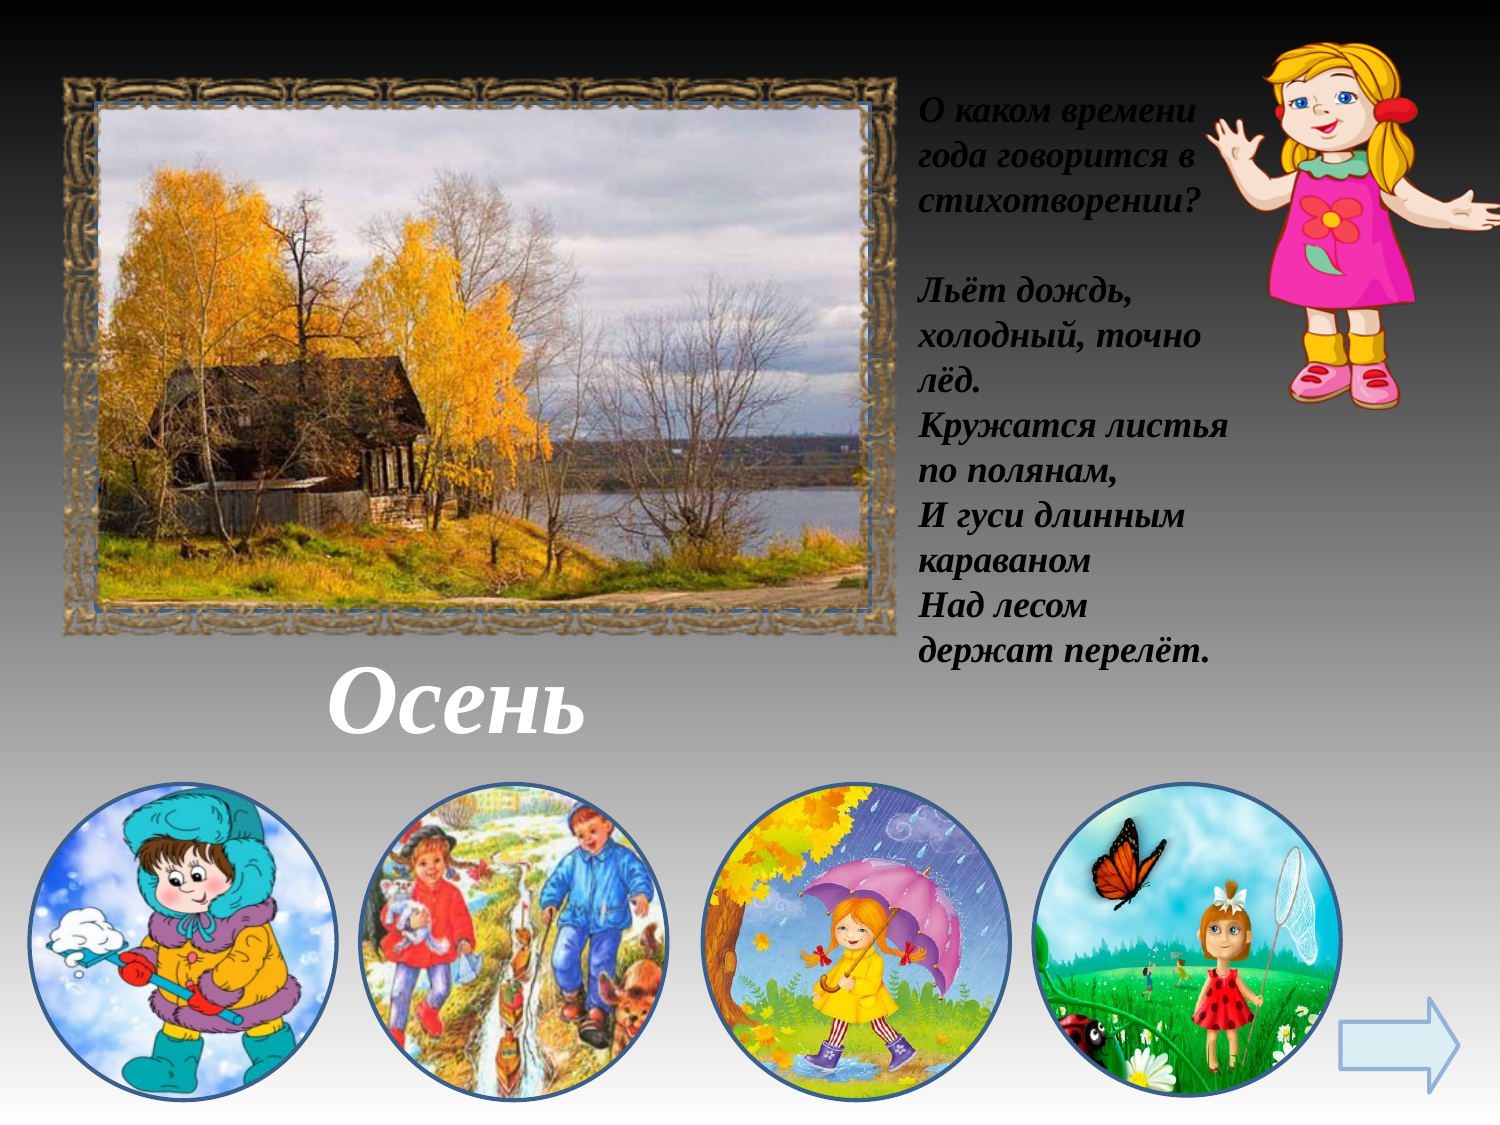

О каком времени года говорится в стихотворении?
Льёт дождь, холодный, точно лёд.
Кружатся листья по полянам,
И гуси длинным караваном
Над лесом держат перелёт.
 Осень